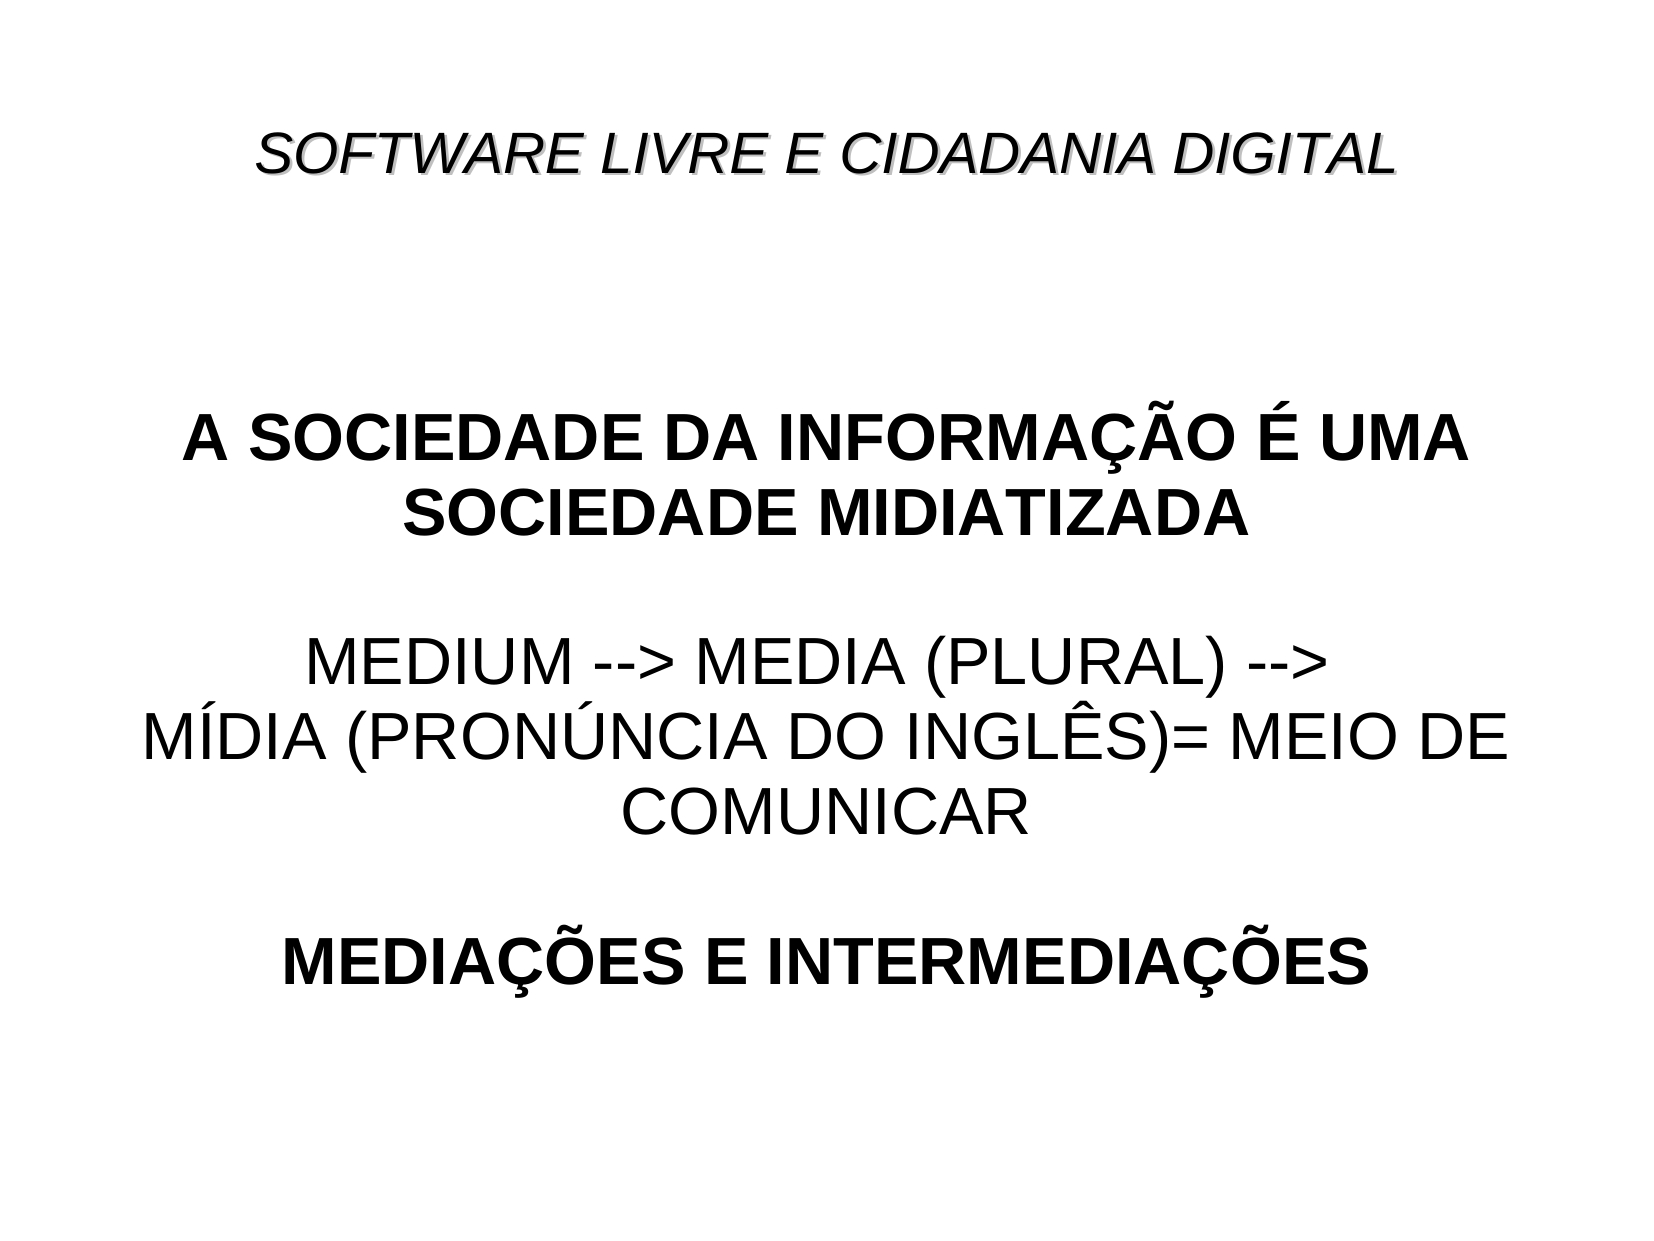

# SOFTWARE LIVRE E CIDADANIA DIGITAL
A SOCIEDADE DA INFORMAÇÃO É UMA SOCIEDADE MIDIATIZADA
MEDIUM --> MEDIA (PLURAL) -->
MÍDIA (PRONÚNCIA DO INGLÊS)= MEIO DE COMUNICAR
MEDIAÇÕES E INTERMEDIAÇÕES